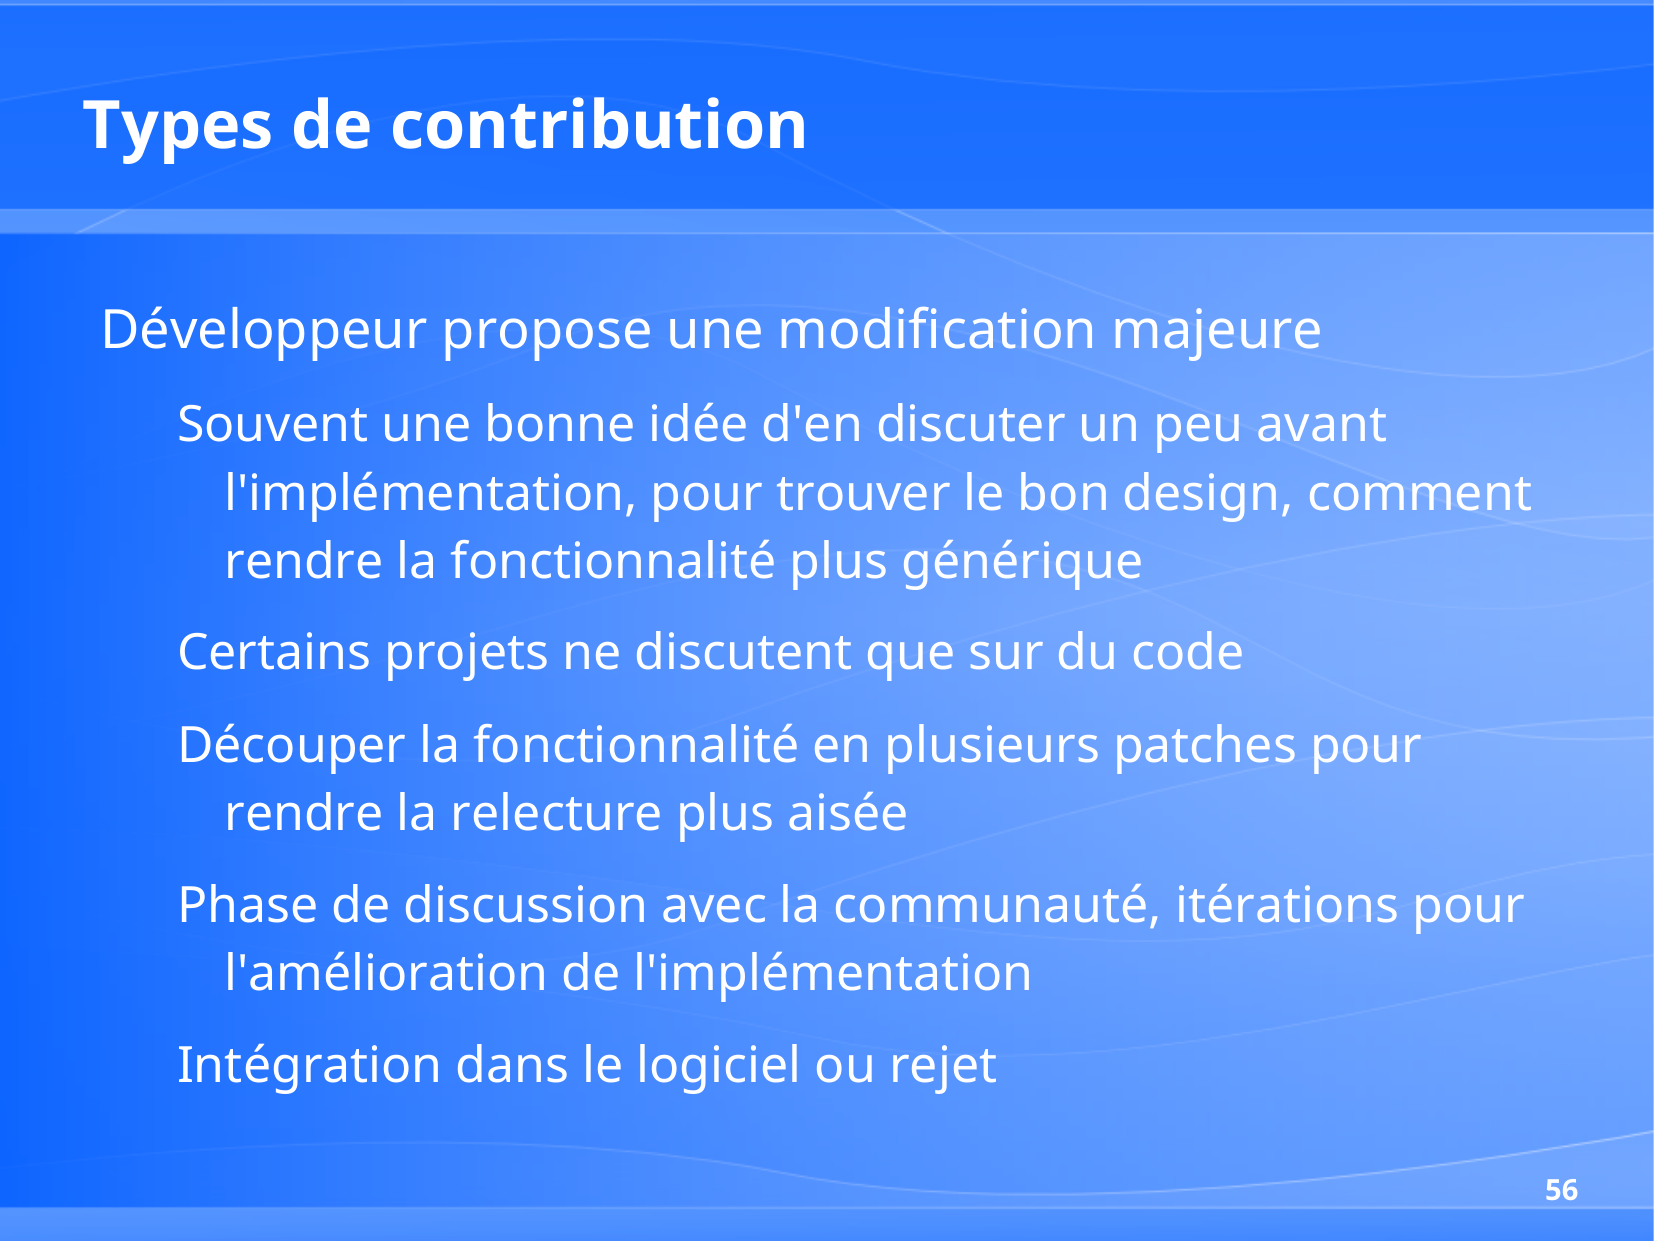

# Types de contribution
Développeur propose une modification majeure
Souvent une bonne idée d'en discuter un peu avant l'implémentation, pour trouver le bon design, comment rendre la fonctionnalité plus générique
Certains projets ne discutent que sur du code
Découper la fonctionnalité en plusieurs patches pour rendre la relecture plus aisée
Phase de discussion avec la communauté, itérations pour l'amélioration de l'implémentation
Intégration dans le logiciel ou rejet
56